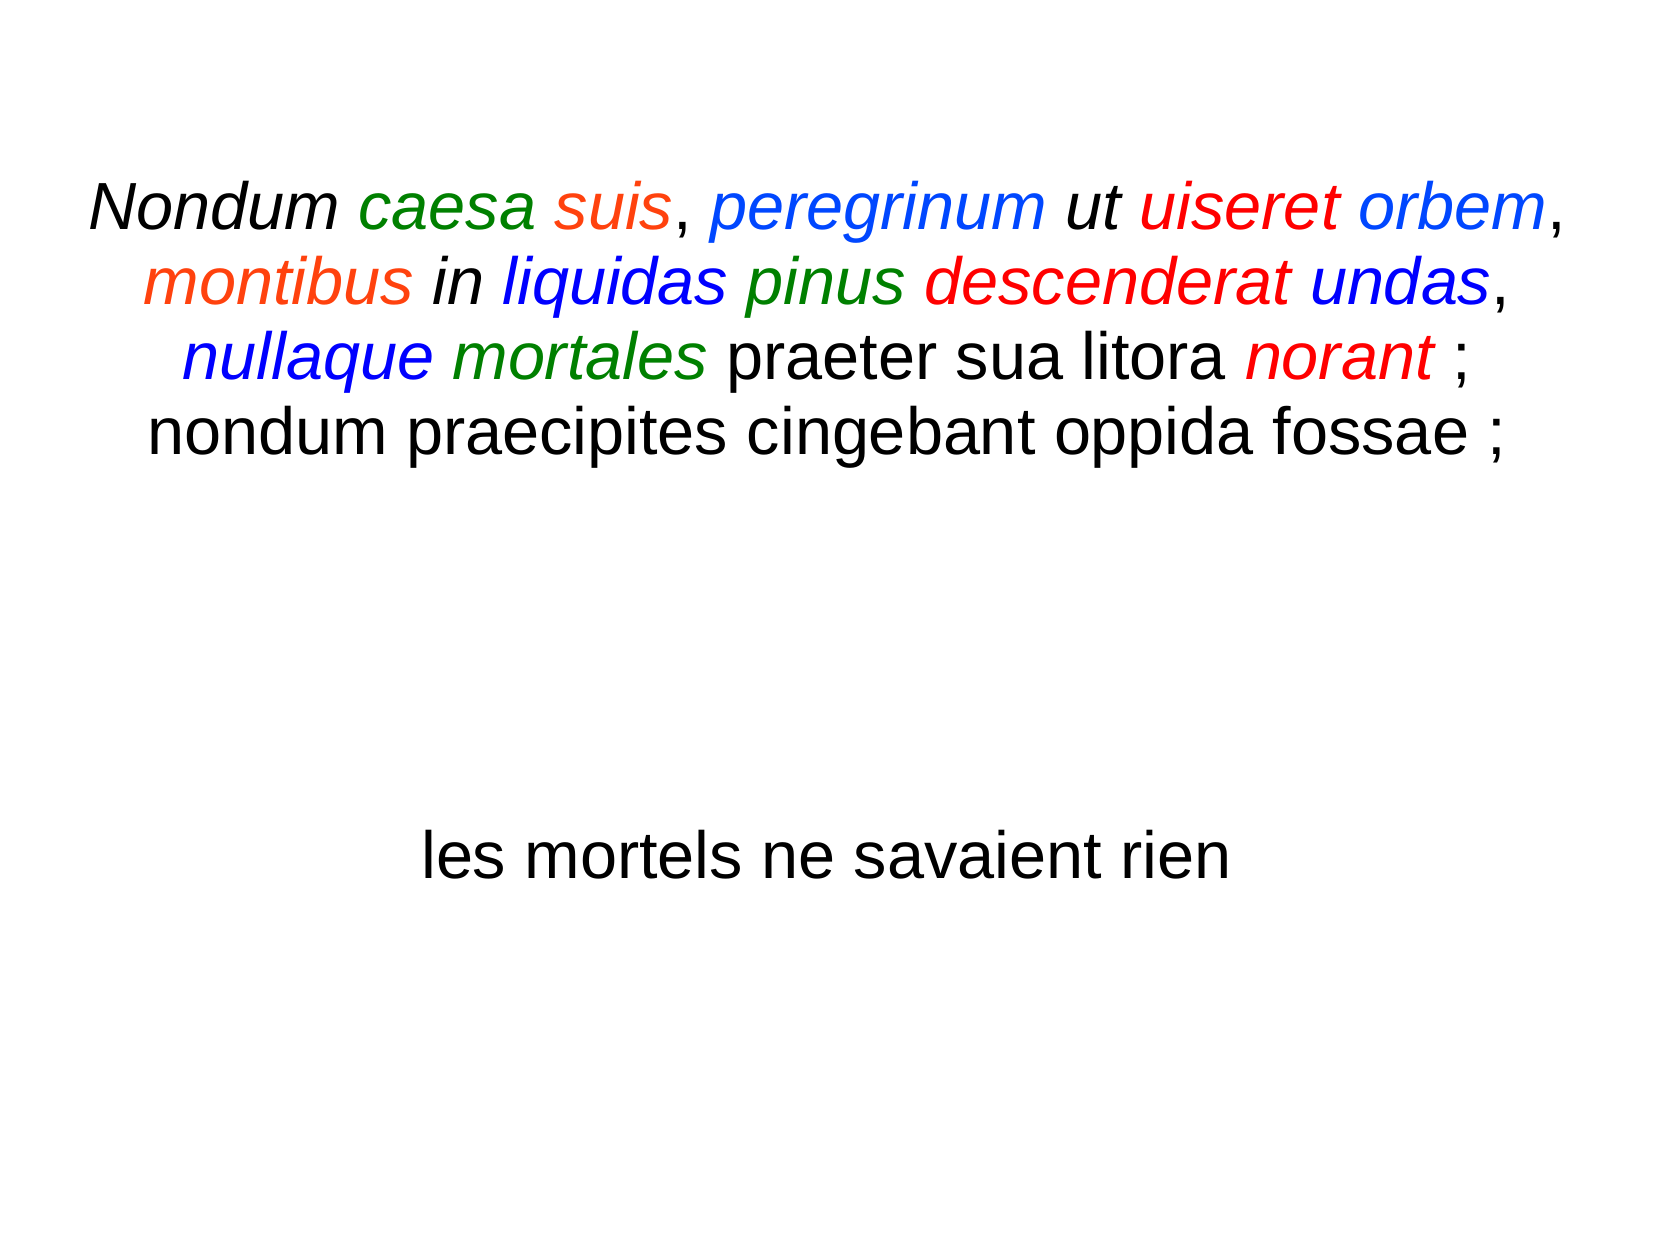

# Nondum caesa suis, peregrinum ut uiseret orbem, montibus in liquidas pinus descenderat undas, nullaque mortales praeter sua litora norant ; nondum praecipites cingebant oppida fossae ;
les mortels ne savaient rien